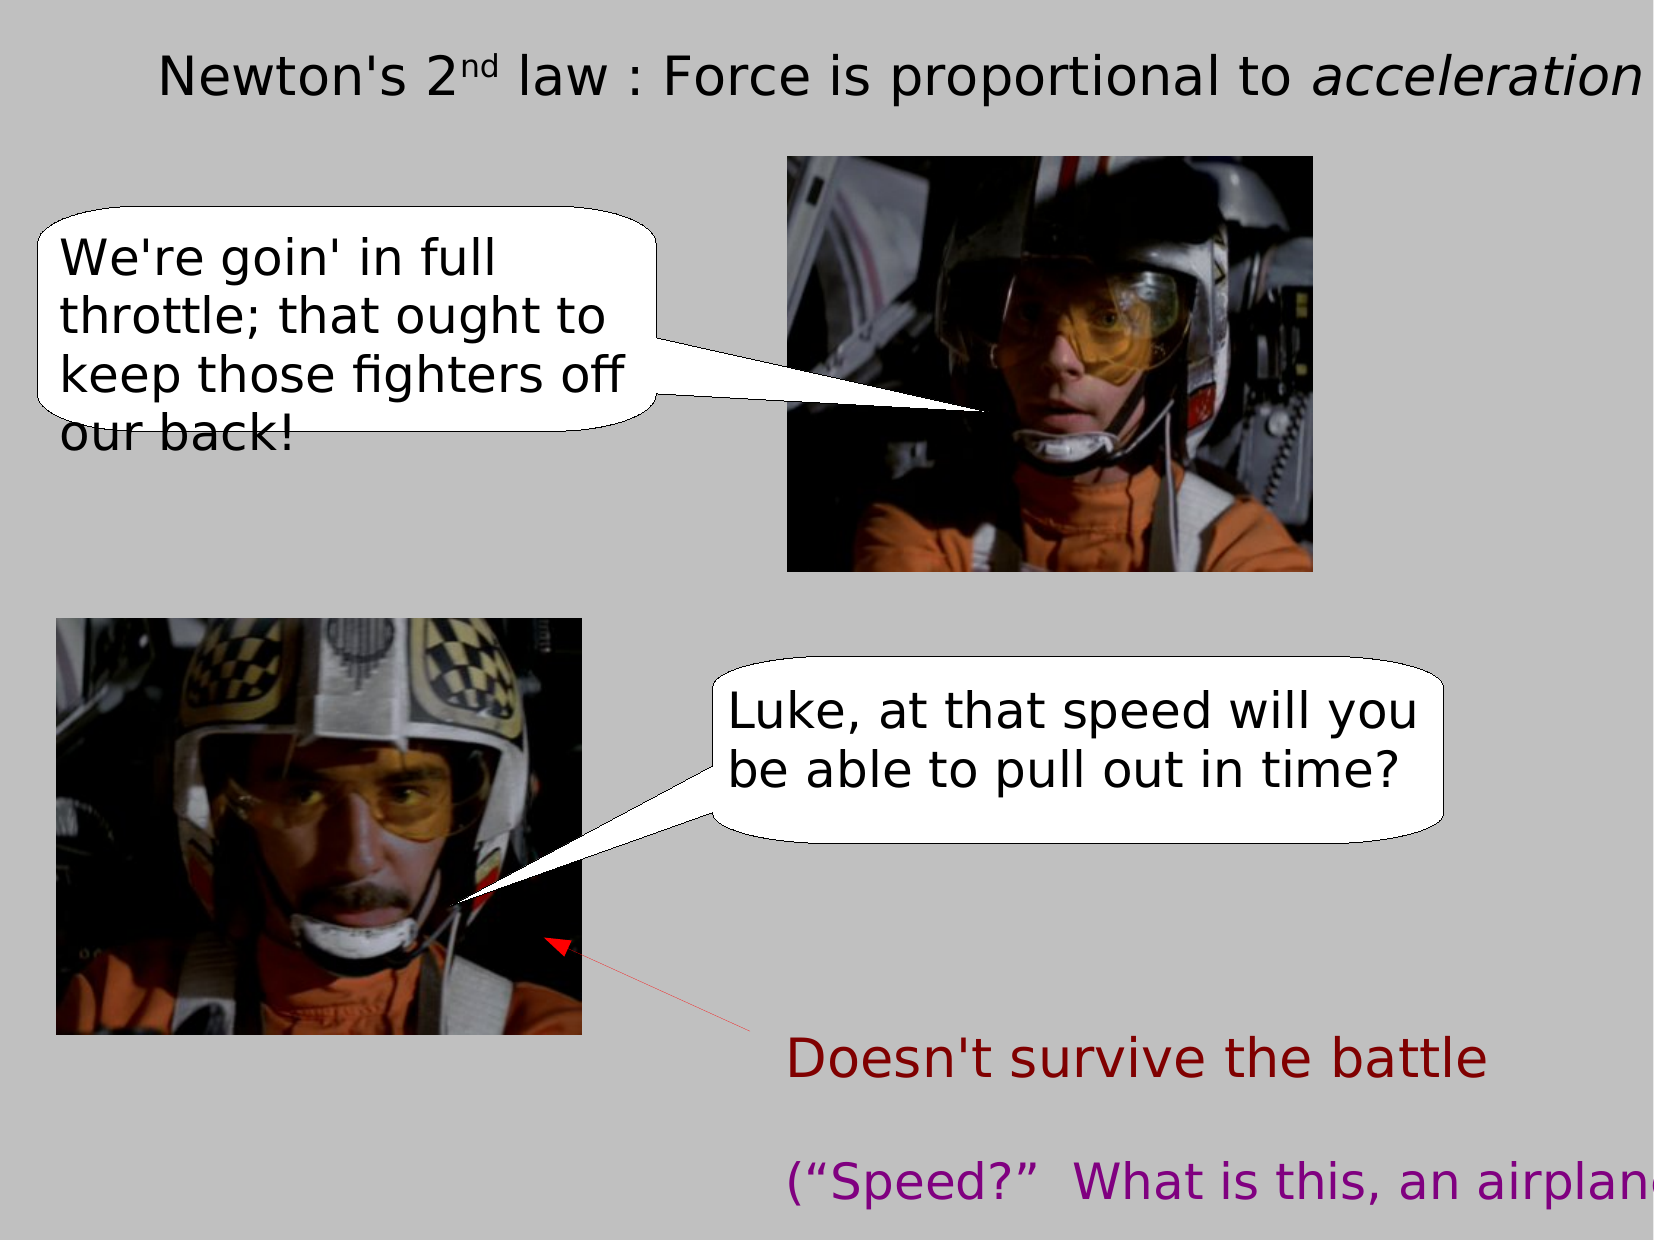

Newton's 2nd law : Force is proportional to acceleration
We're goin' in full throttle; that ought to keep those fighters off our back!
Luke, at that speed will you be able to pull out in time?
Doesn't survive the battle
(“Speed?” What is this, an airplane?)